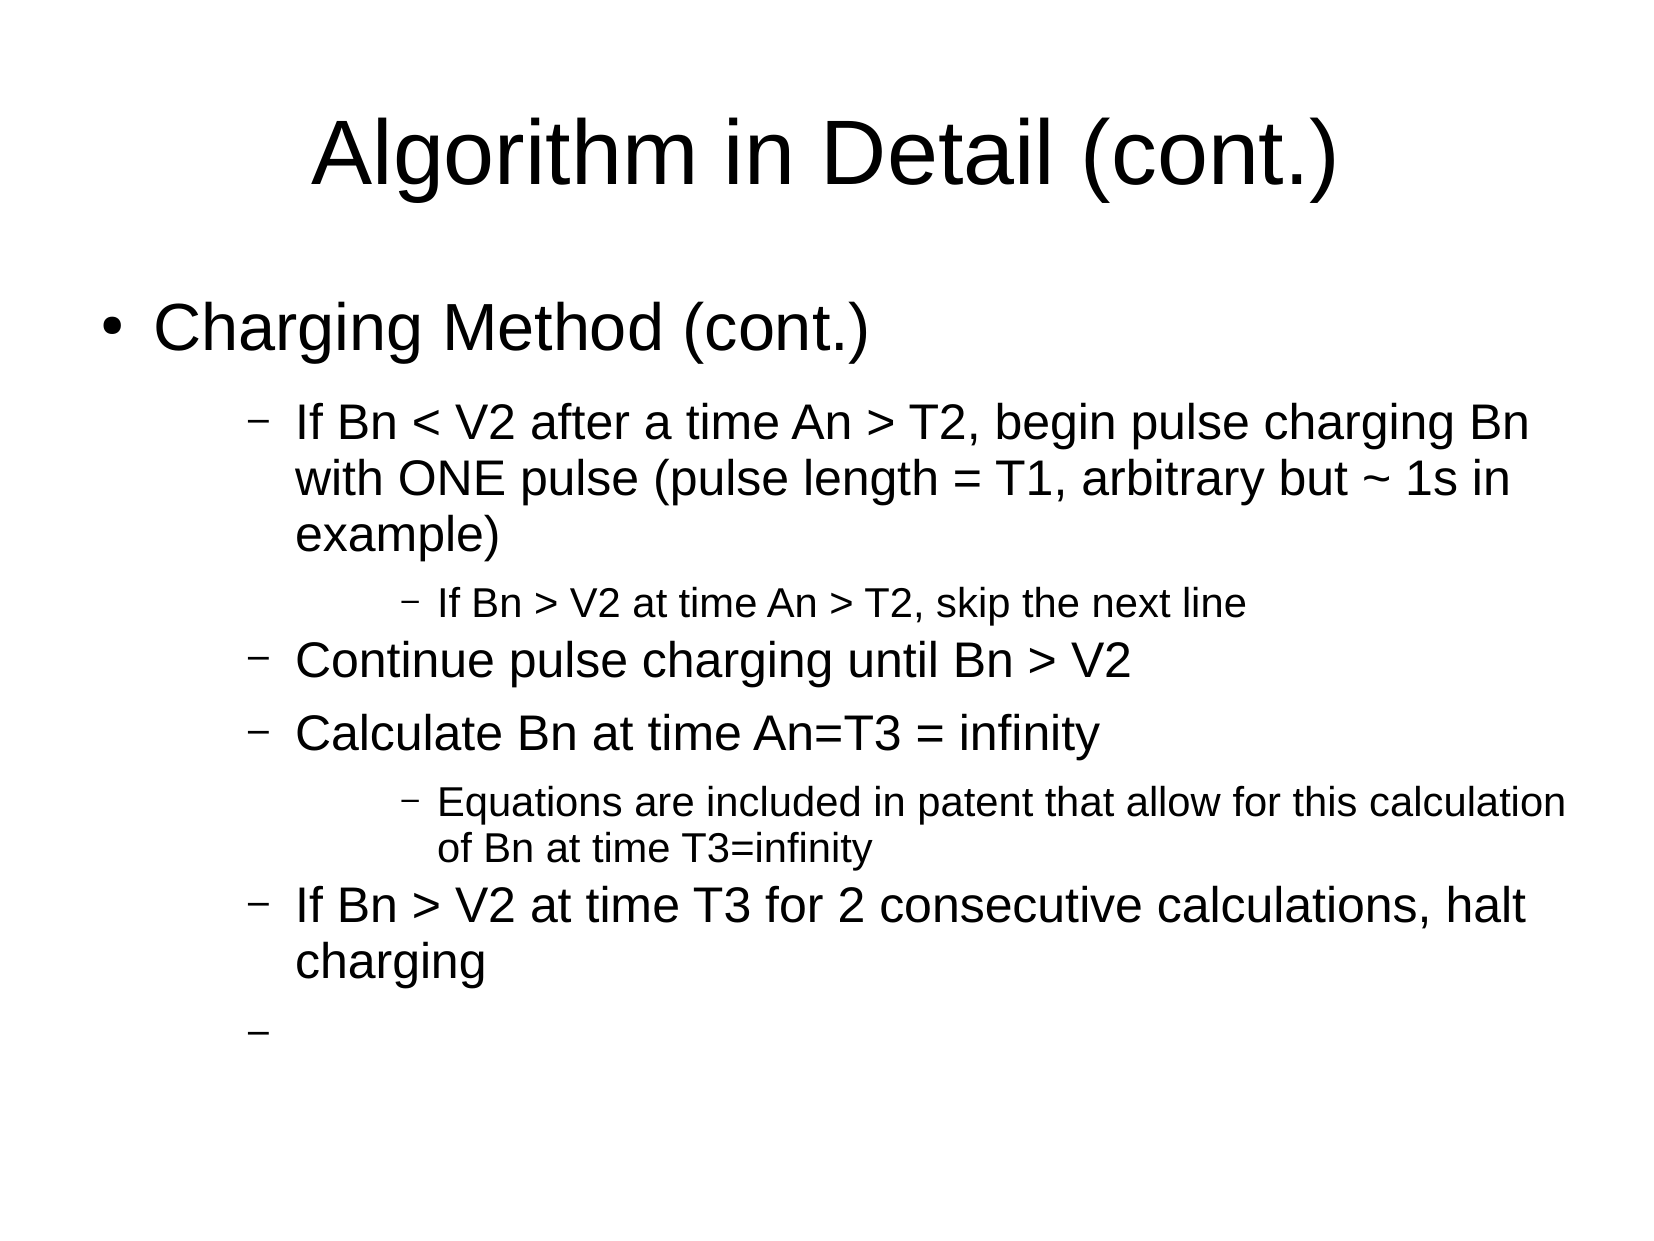

# Algorithm in Detail (cont.)
Charging Method (cont.)
If Bn < V2 after a time An > T2, begin pulse charging Bn with ONE pulse (pulse length = T1, arbitrary but ~ 1s in example)
If Bn > V2 at time An > T2, skip the next line
Continue pulse charging until Bn > V2
Calculate Bn at time An=T3 = infinity
Equations are included in patent that allow for this calculation of Bn at time T3=infinity
If Bn > V2 at time T3 for 2 consecutive calculations, halt charging